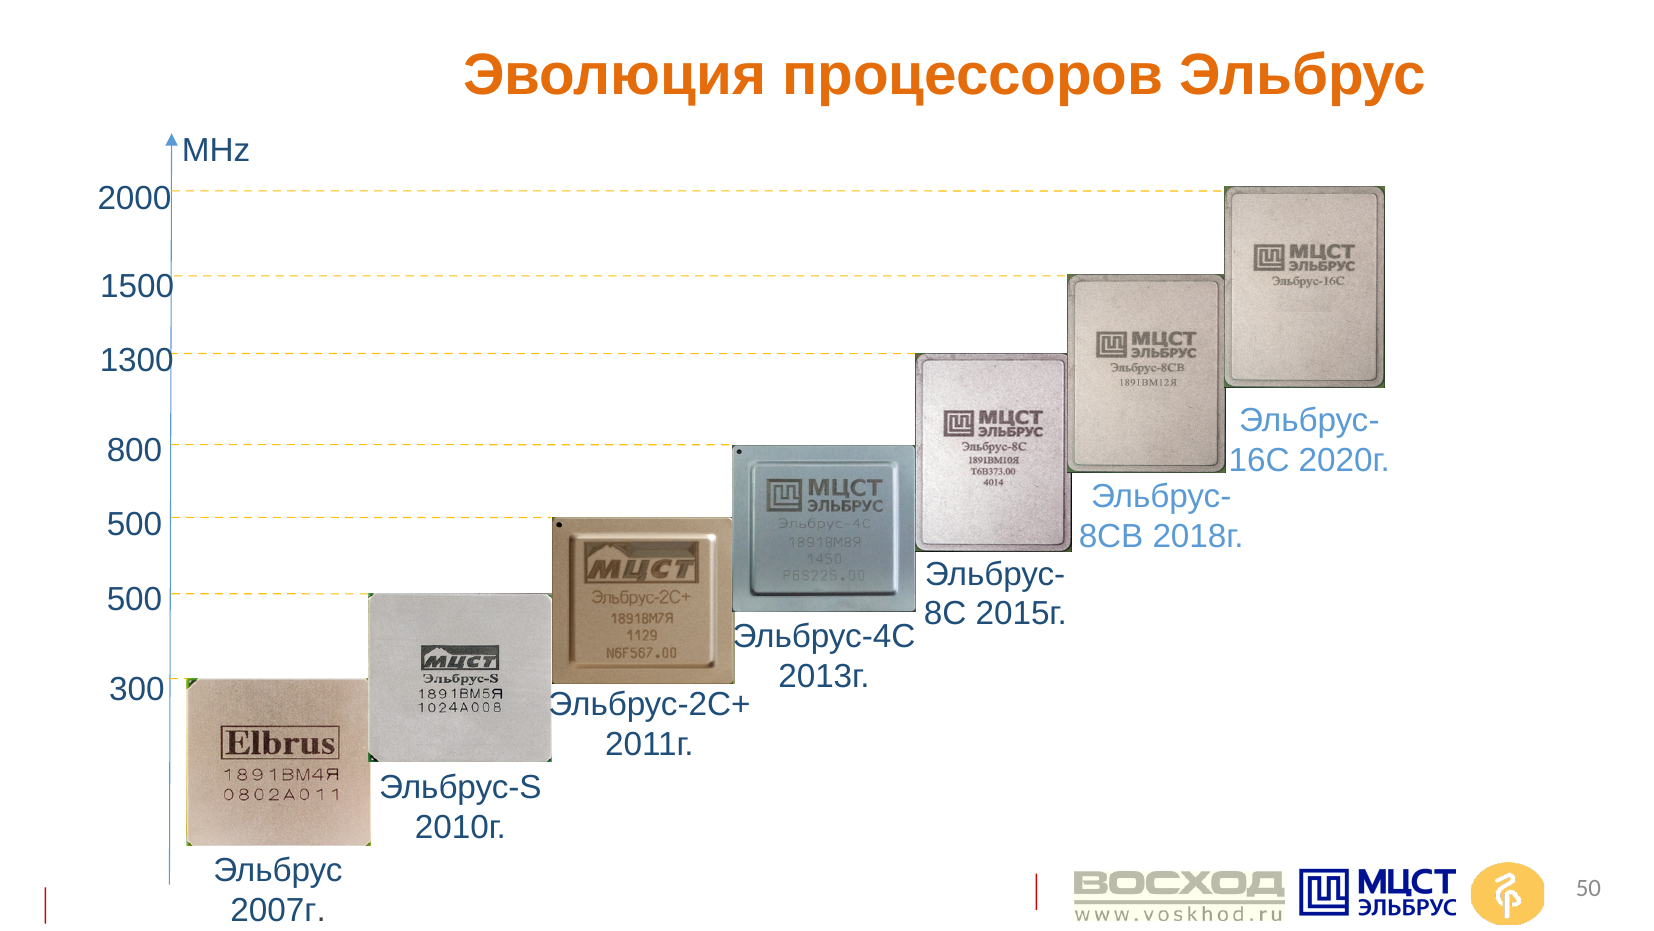

Эволюция процессоров Эльбрус
MHz
2000
1500
1300
Эльбрус-16C 2020г.
800
Эльбрус-8CB 2018г.
500
Эльбрус-8C 2015г.
500
Эльбрус-4C 2013г.
300
Эльбрус-2C+ 2011г.
Эльбрус-S 2010г.
Эльбрус 2007г.